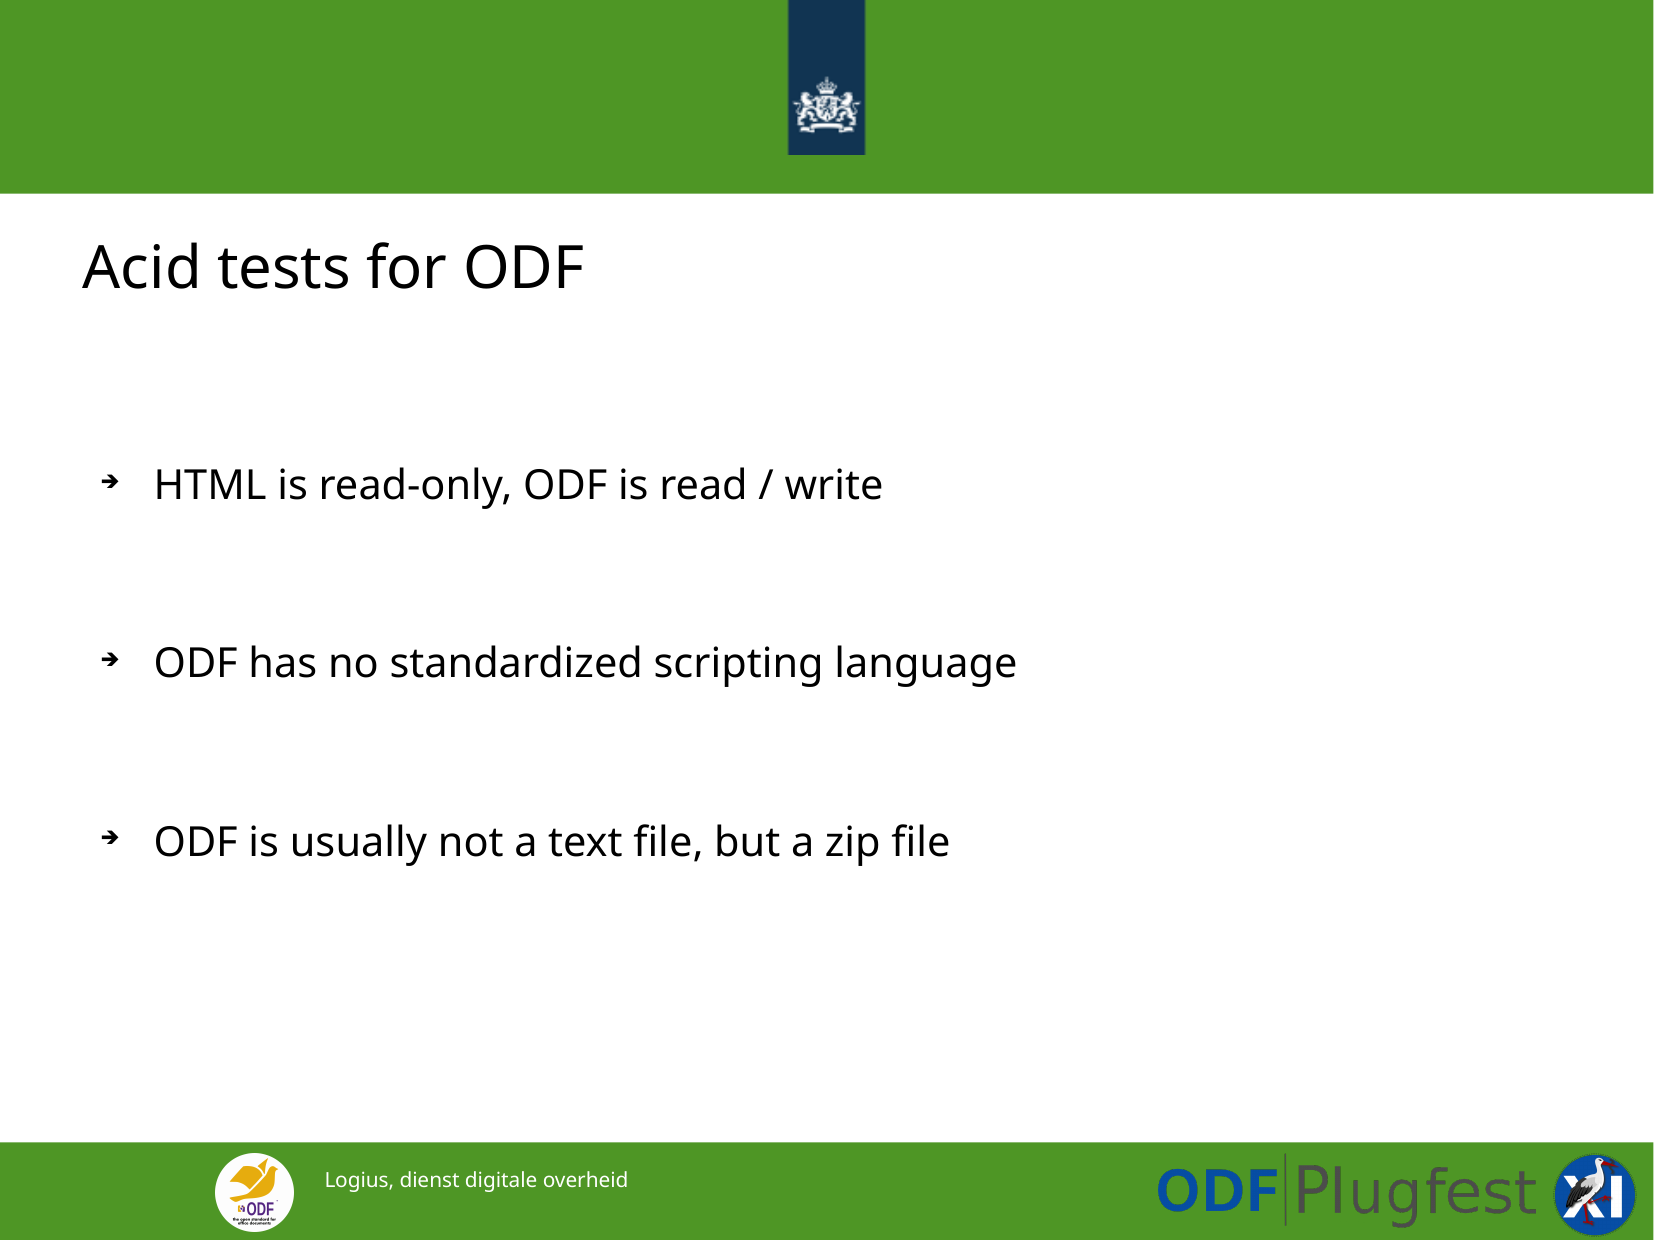

# Acid tests for ODF
HTML is read-only, ODF is read / write
ODF has no standardized scripting language
ODF is usually not a text file, but a zip file